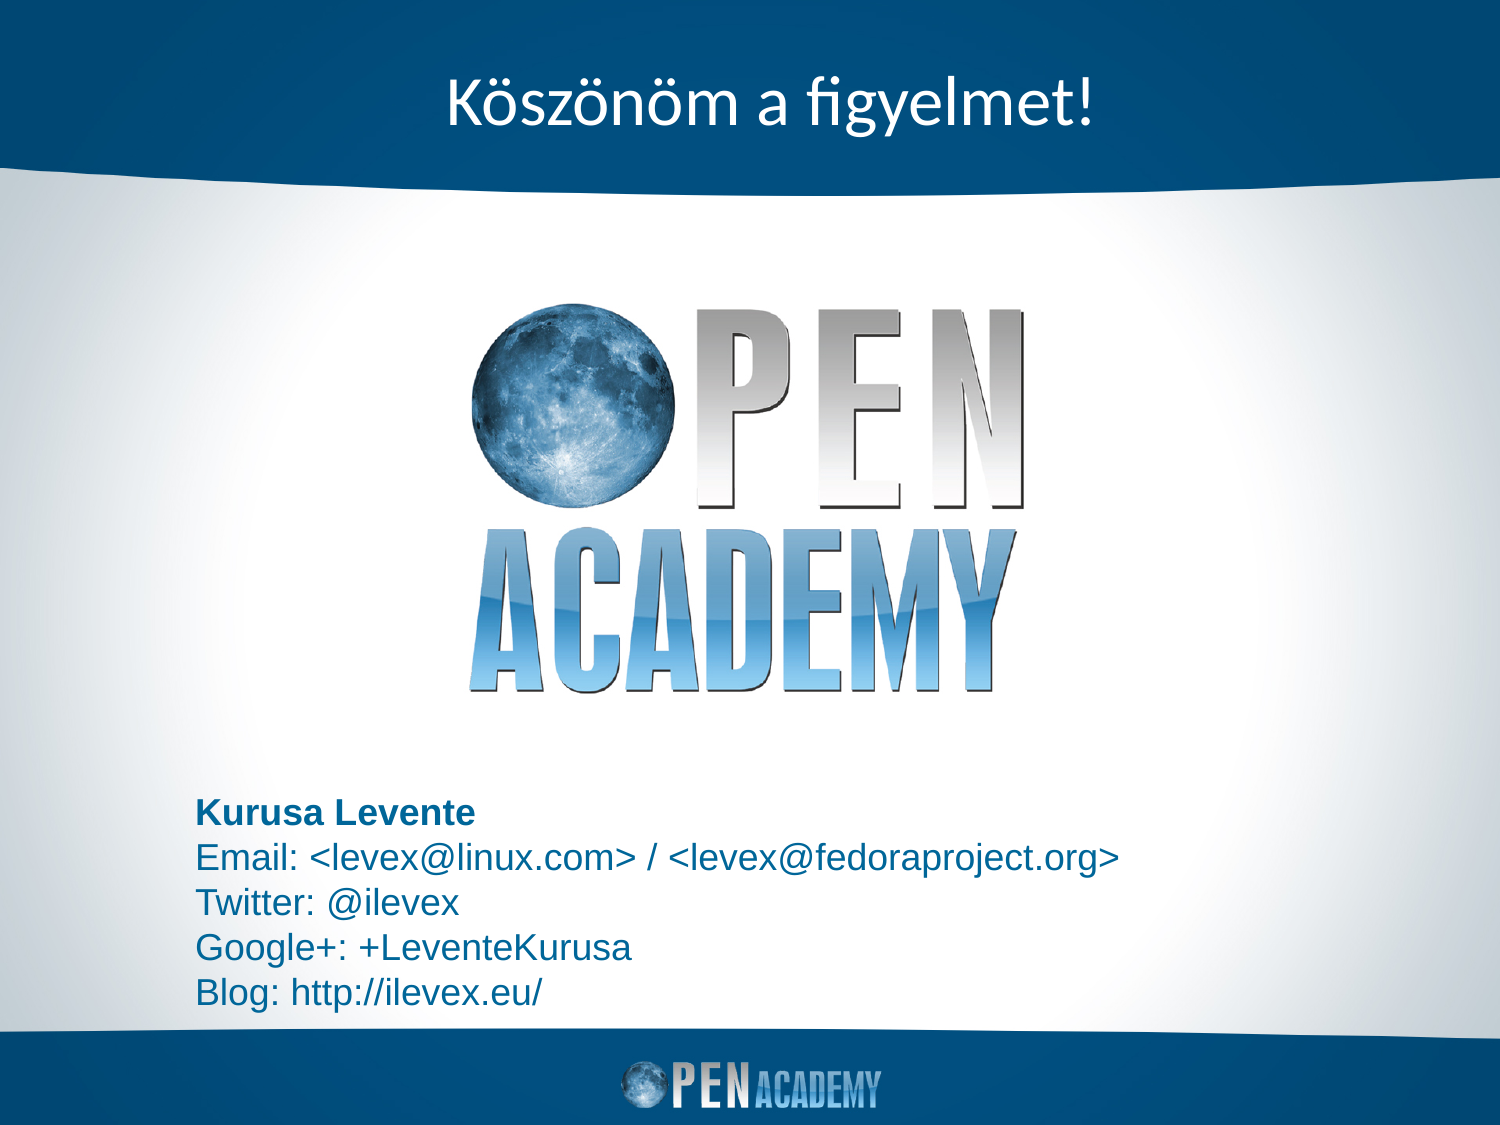

# Köszönöm a figyelmet!
Kurusa Levente
Email: <levex@linux.com> / <levex@fedoraproject.org>
Twitter: @ilevex
Google+: +LeventeKurusa
Blog: http://ilevex.eu/